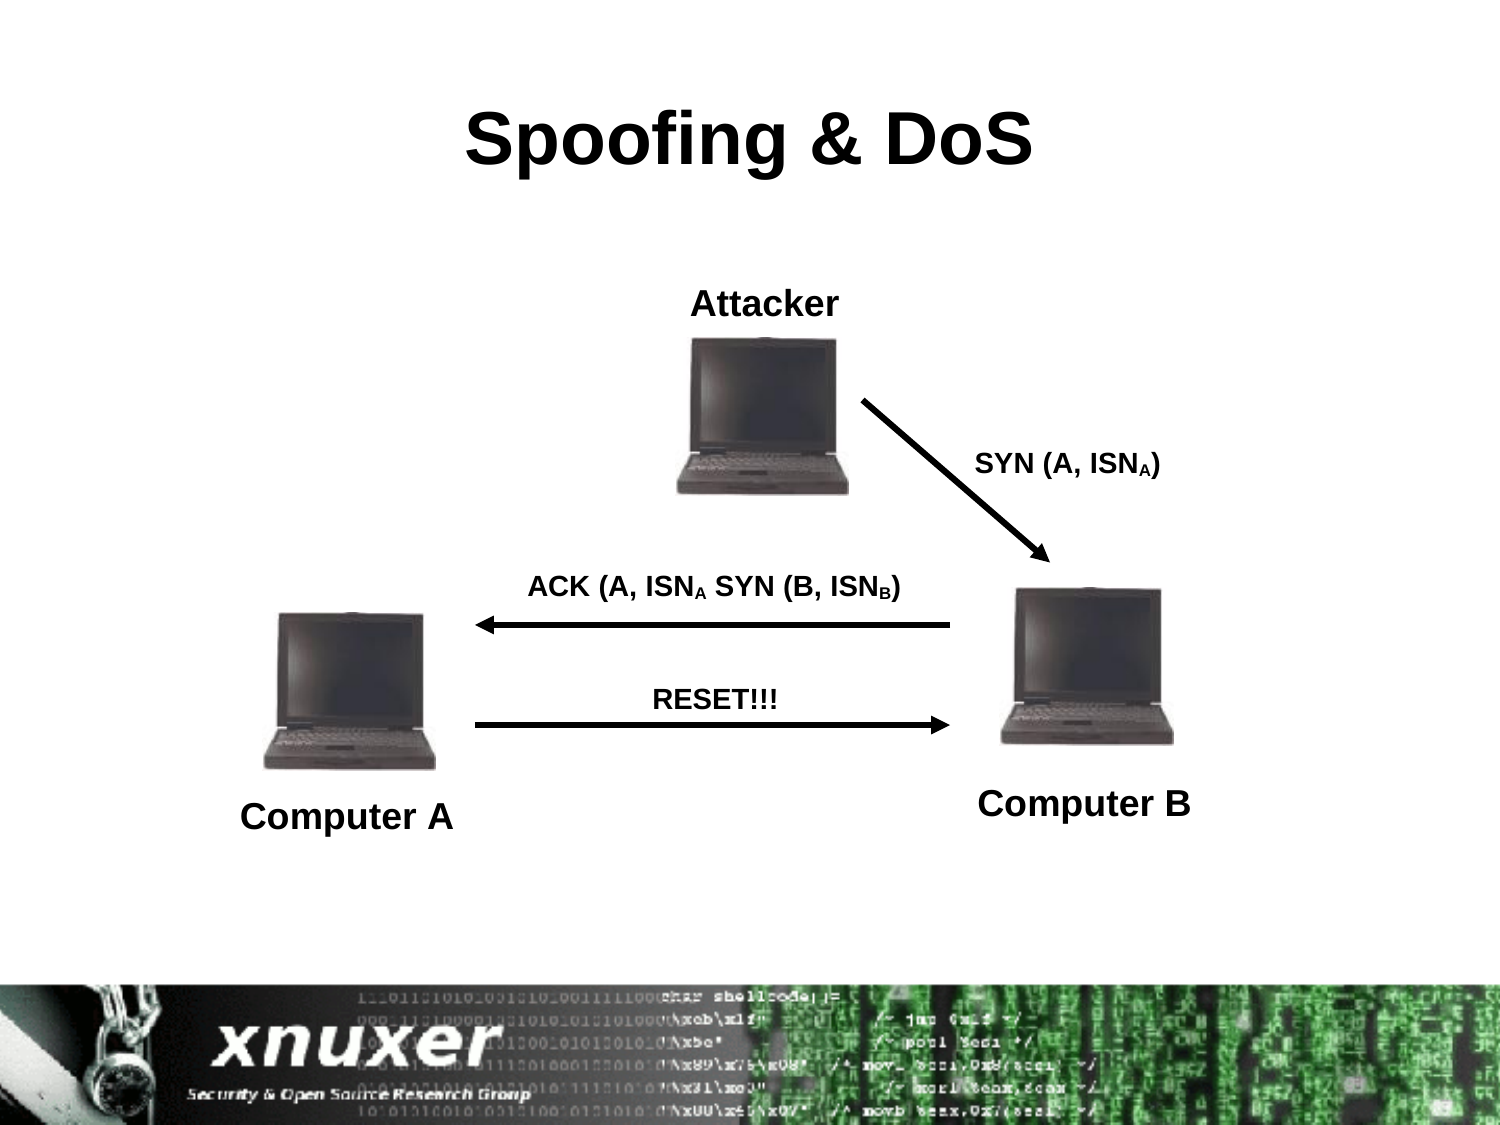

# Spoofing & DoS
Attacker
SYN (A, ISNA)
ACK (A, ISNA SYN (B, ISNB)
RESET!!!
Computer B
Computer A